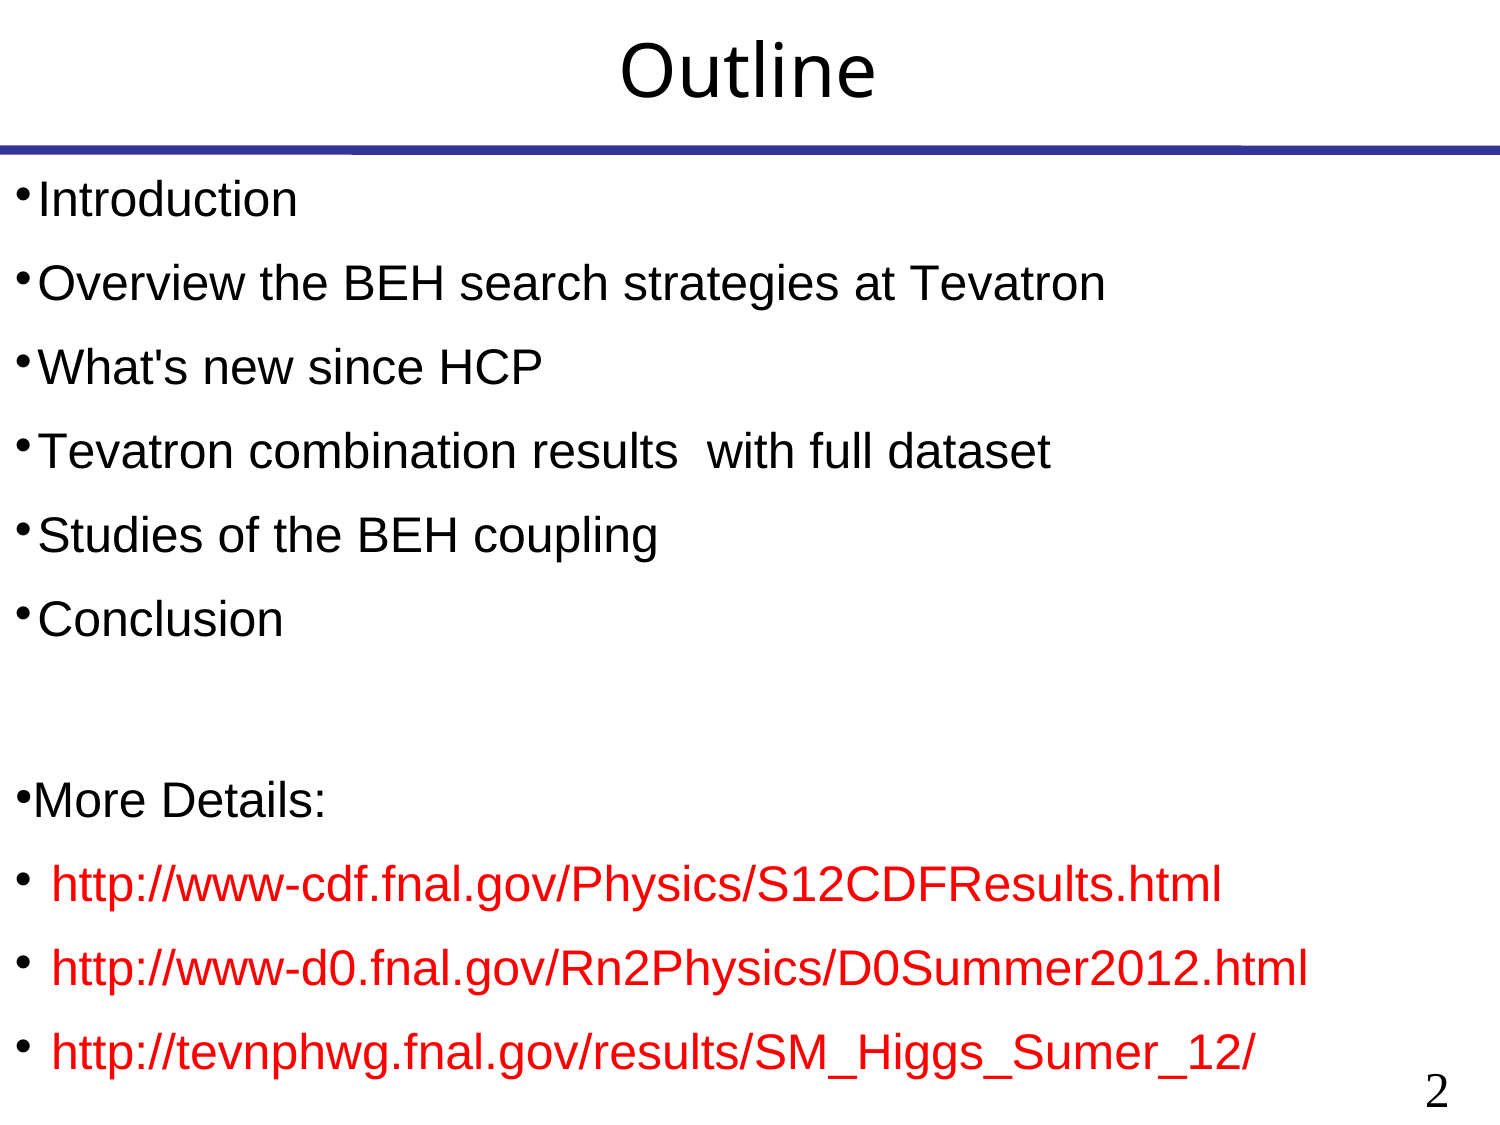

# Outline
Introduction
Overview the BEH search strategies at Tevatron
What's new since HCP
Tevatron combination results with full dataset
Studies of the BEH coupling
Conclusion
More Details:
 http://www-cdf.fnal.gov/Physics/S12CDFResults.html
 http://www-d0.fnal.gov/Rn2Physics/D0Summer2012.html
 http://tevnphwg.fnal.gov/results/SM_Higgs_Sumer_12/
2